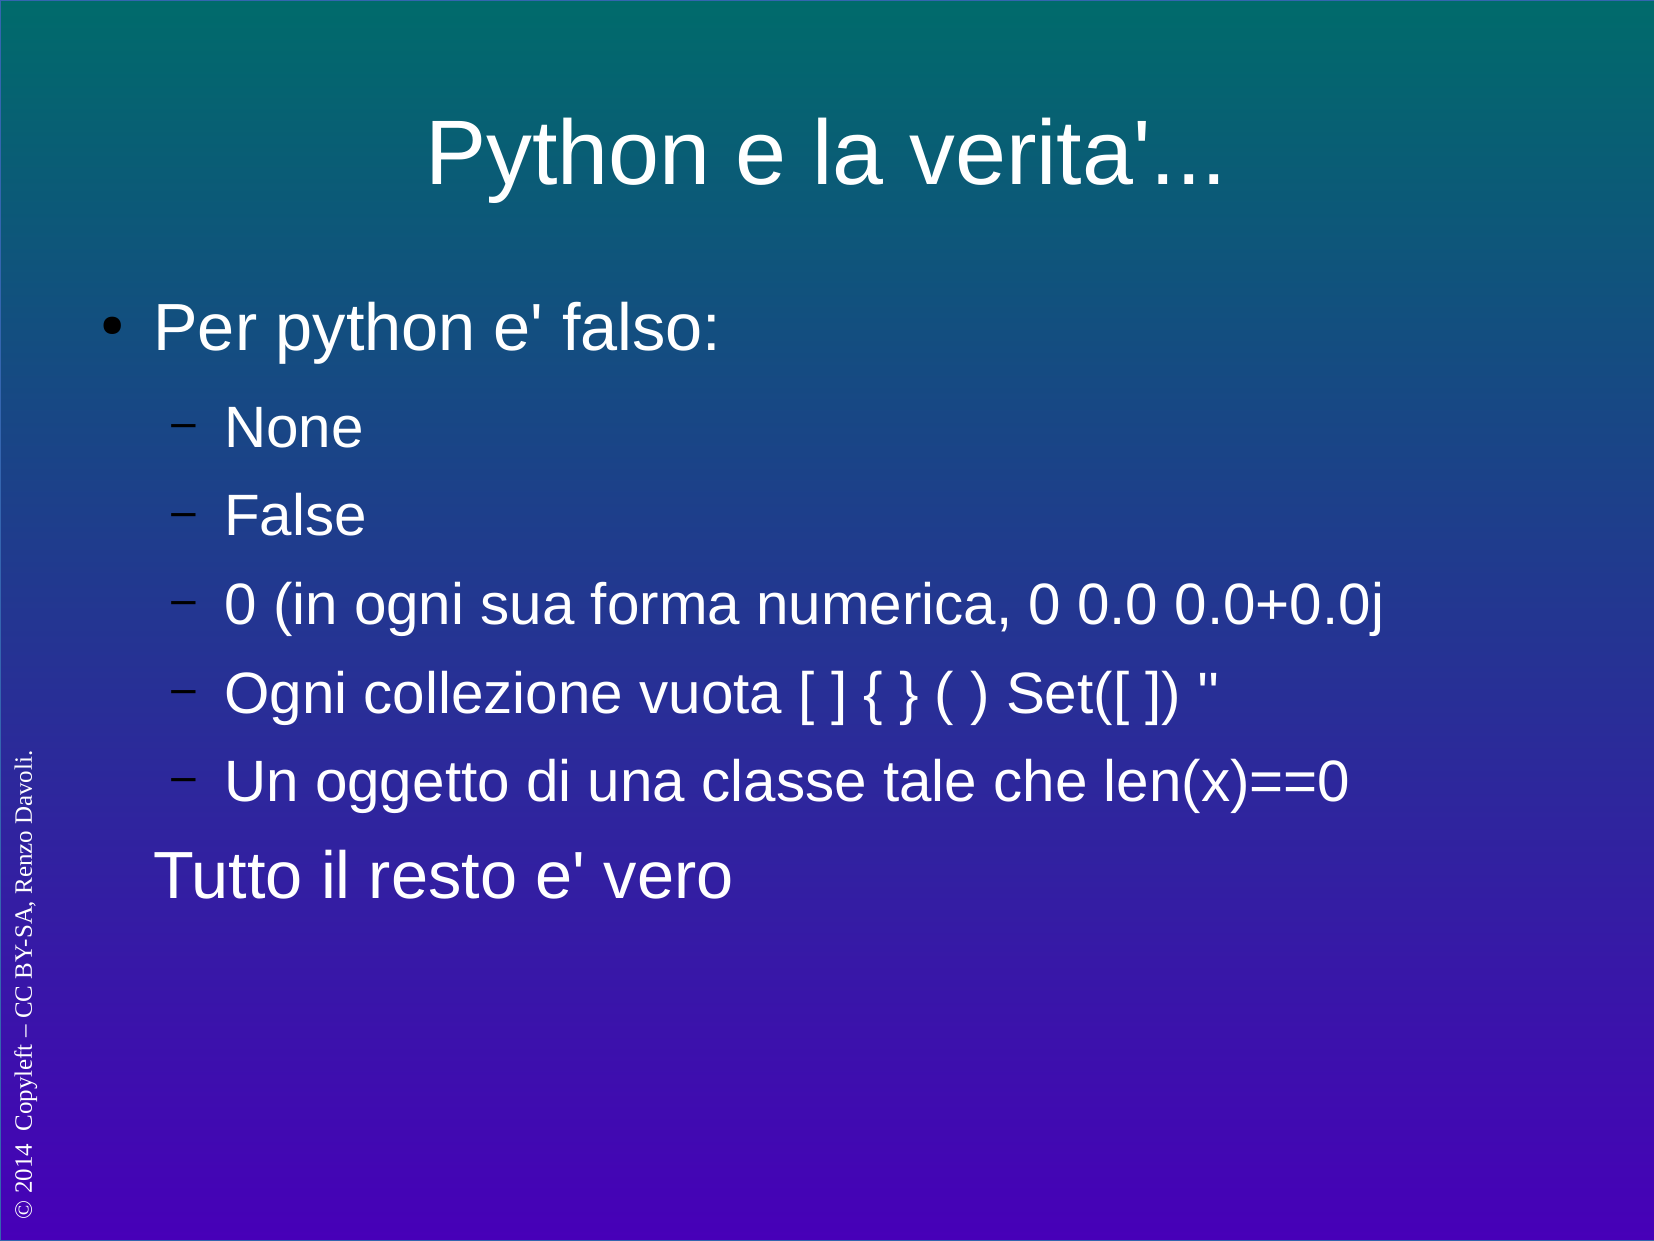

# Python e la verita'...
Per python e' falso:
None
False
0 (in ogni sua forma numerica, 0 0.0 0.0+0.0j
Ogni collezione vuota [ ] { } ( ) Set([ ]) ''
Un oggetto di una classe tale che len(x)==0
Tutto il resto e' vero